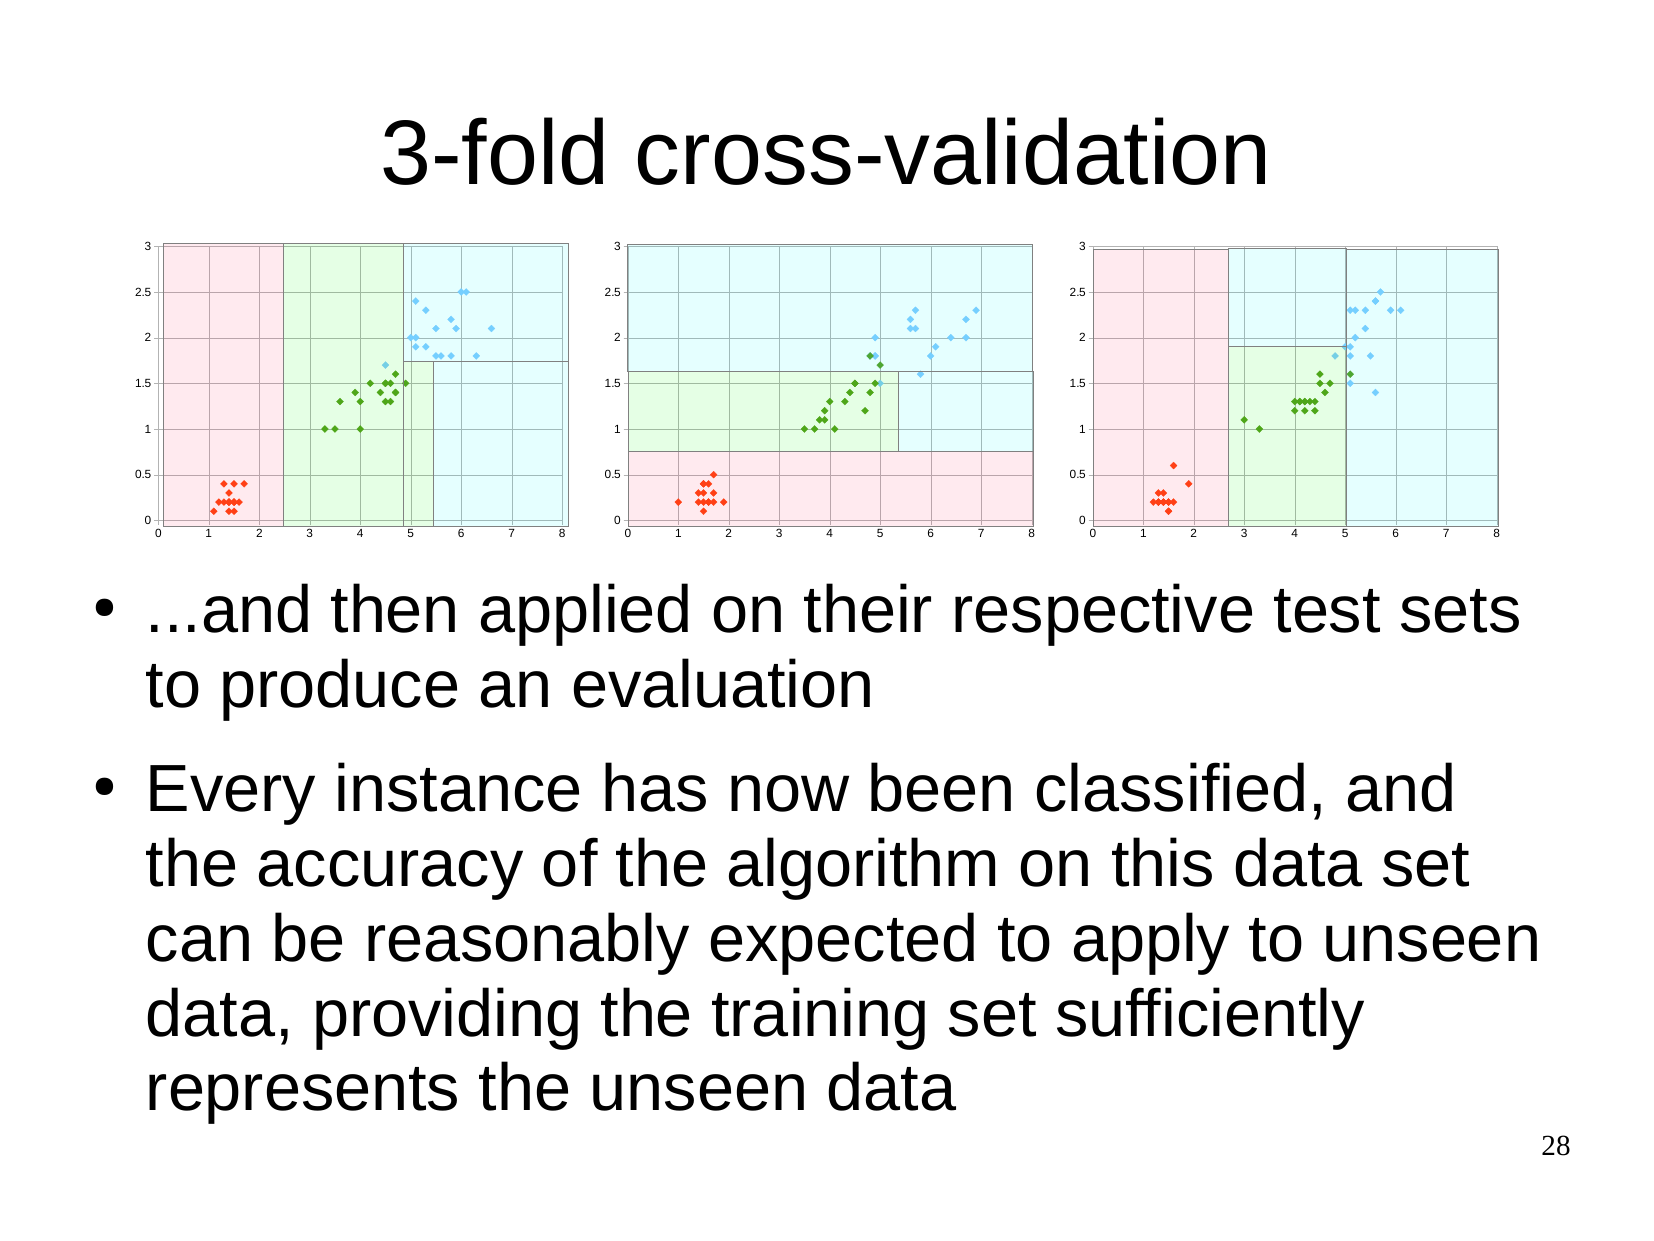

# 3-fold cross-validation
...and then applied on their respective test sets to produce an evaluation
Every instance has now been classified, and the accuracy of the algorithm on this data set can be reasonably expected to apply to unseen data, providing the training set sufficiently represents the unseen data
28